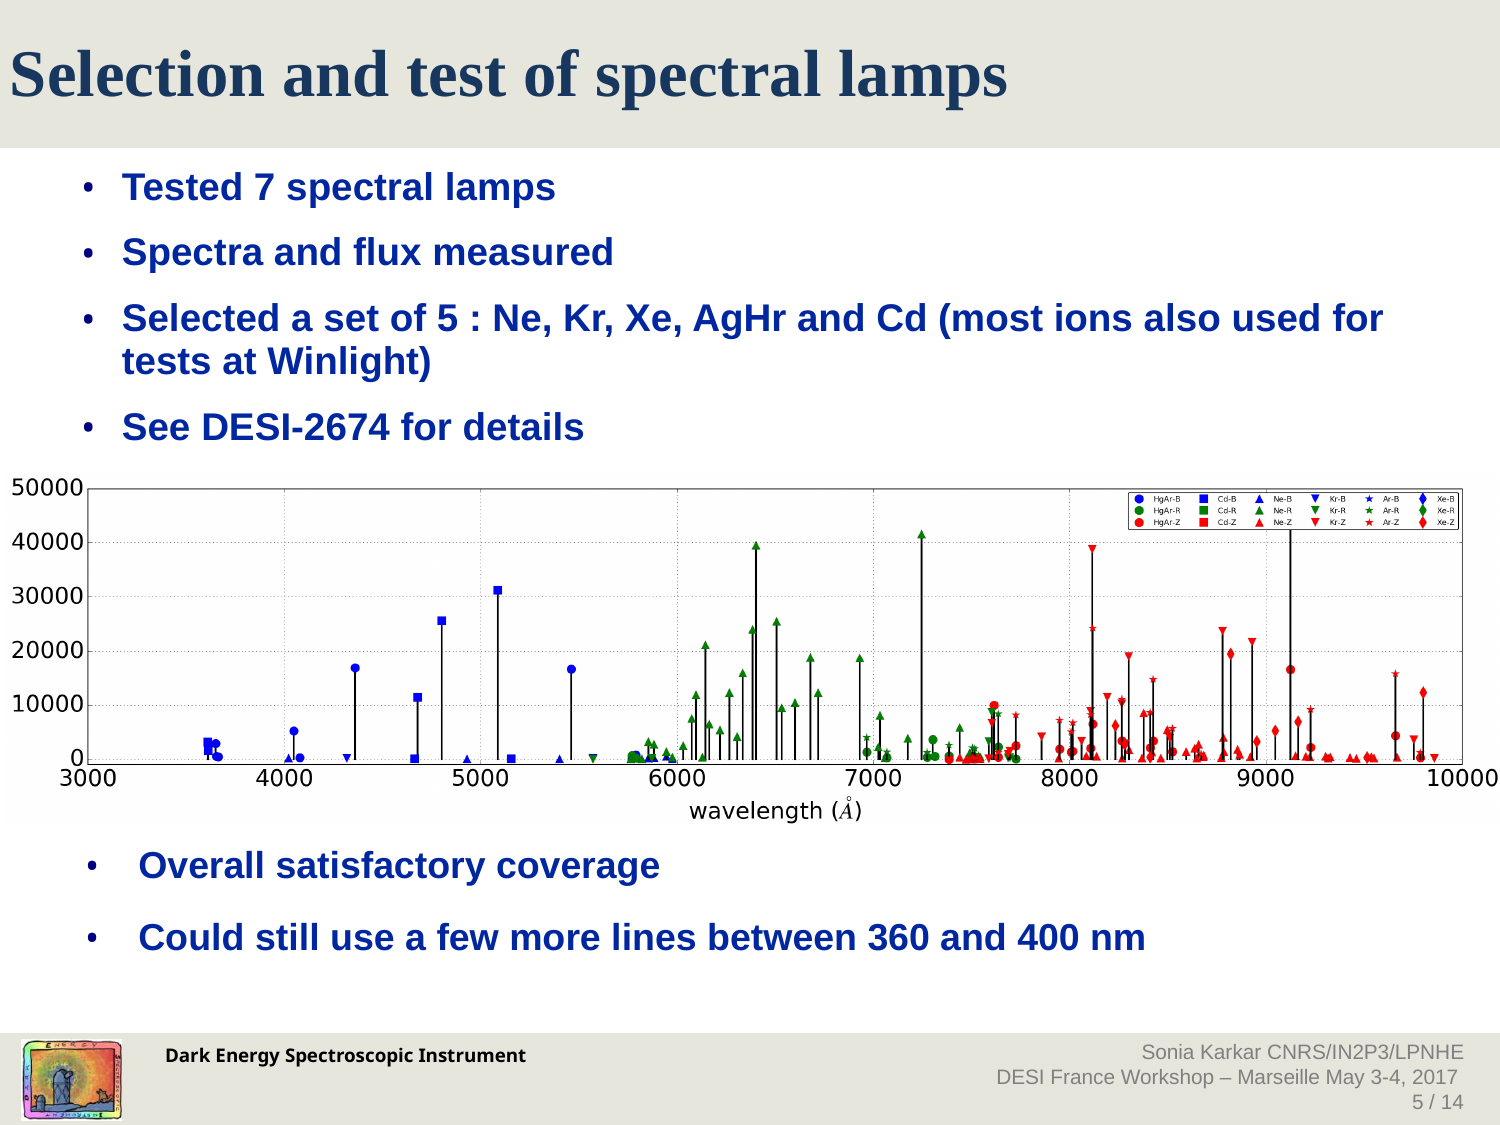

# Selection and test of spectral lamps
Tested 7 spectral lamps
Spectra and flux measured
Selected a set of 5 : Ne, Kr, Xe, AgHr and Cd (most ions also used for tests at Winlight)
See DESI-2674 for details
Overall satisfactory coverage
Could still use a few more lines between 360 and 400 nm